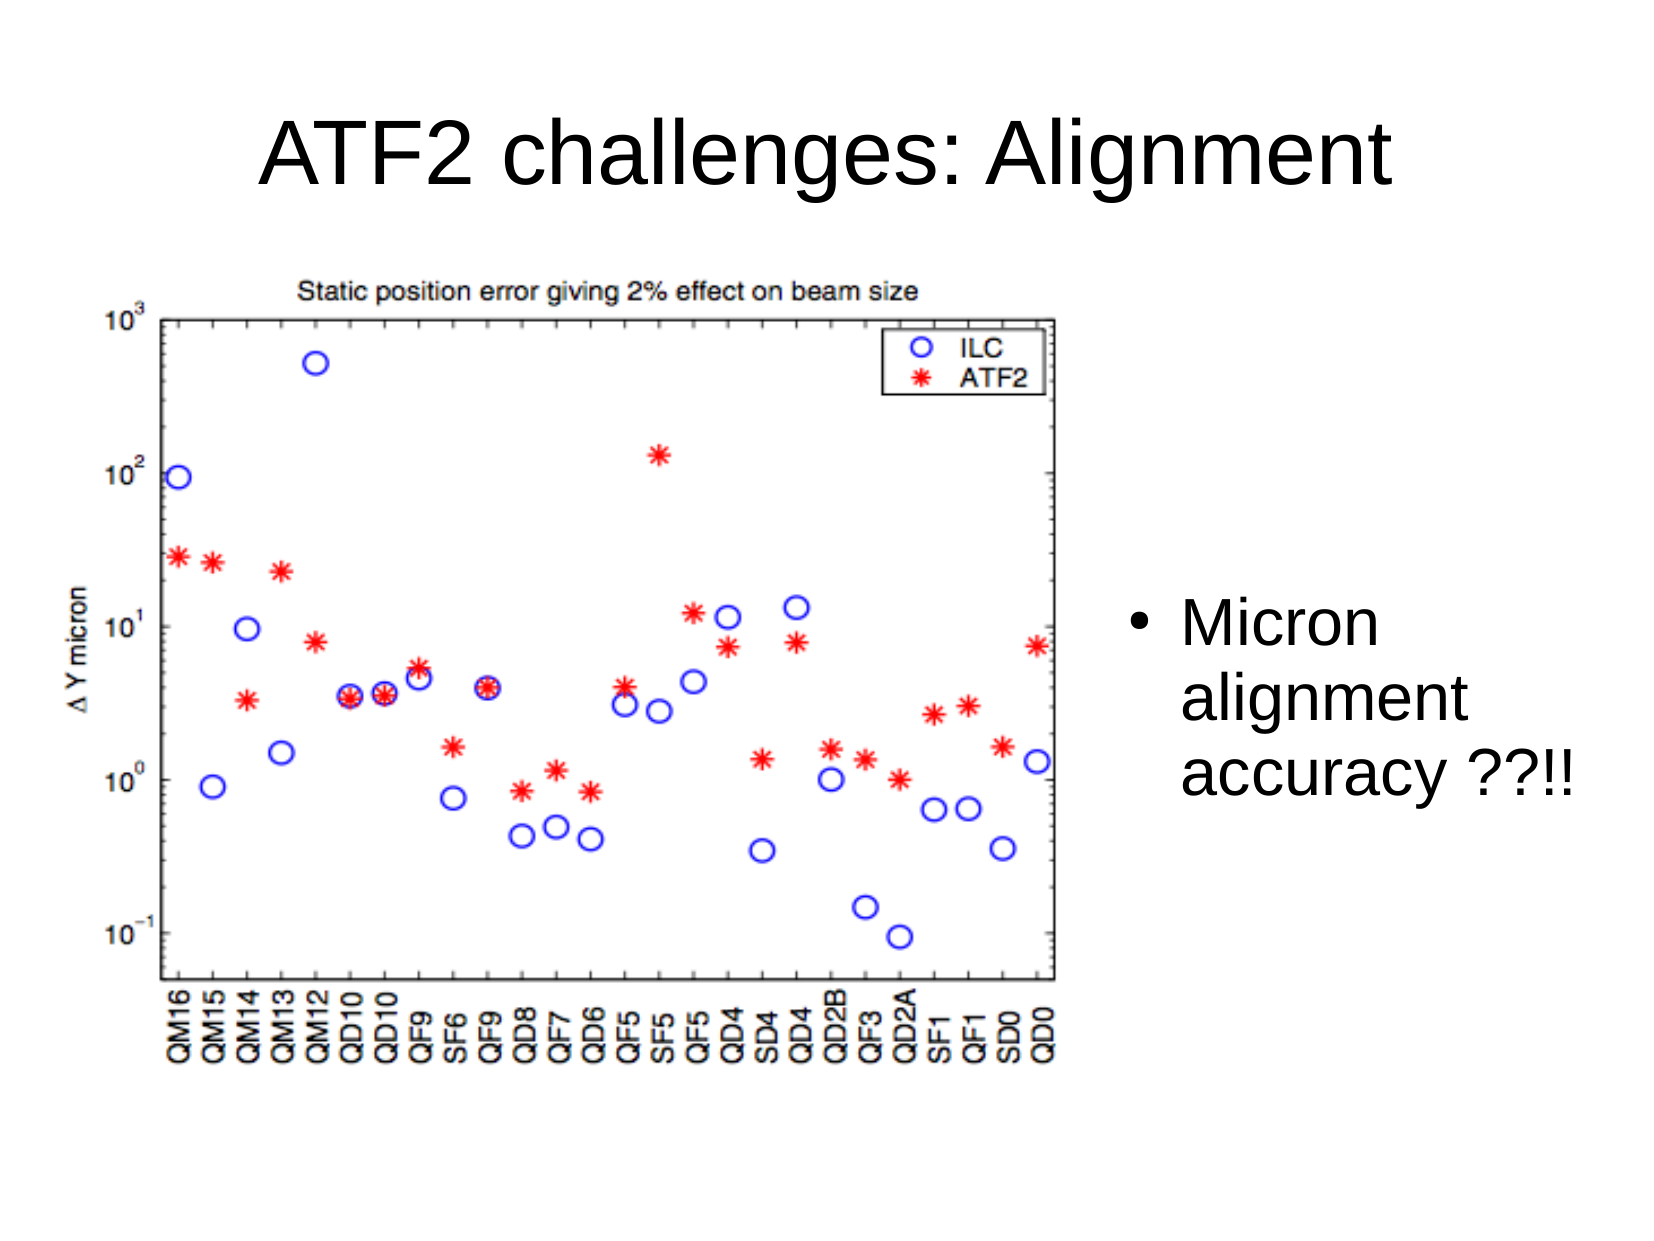

# ATF2 challenges: Alignment
Micron alignment accuracy ??!!